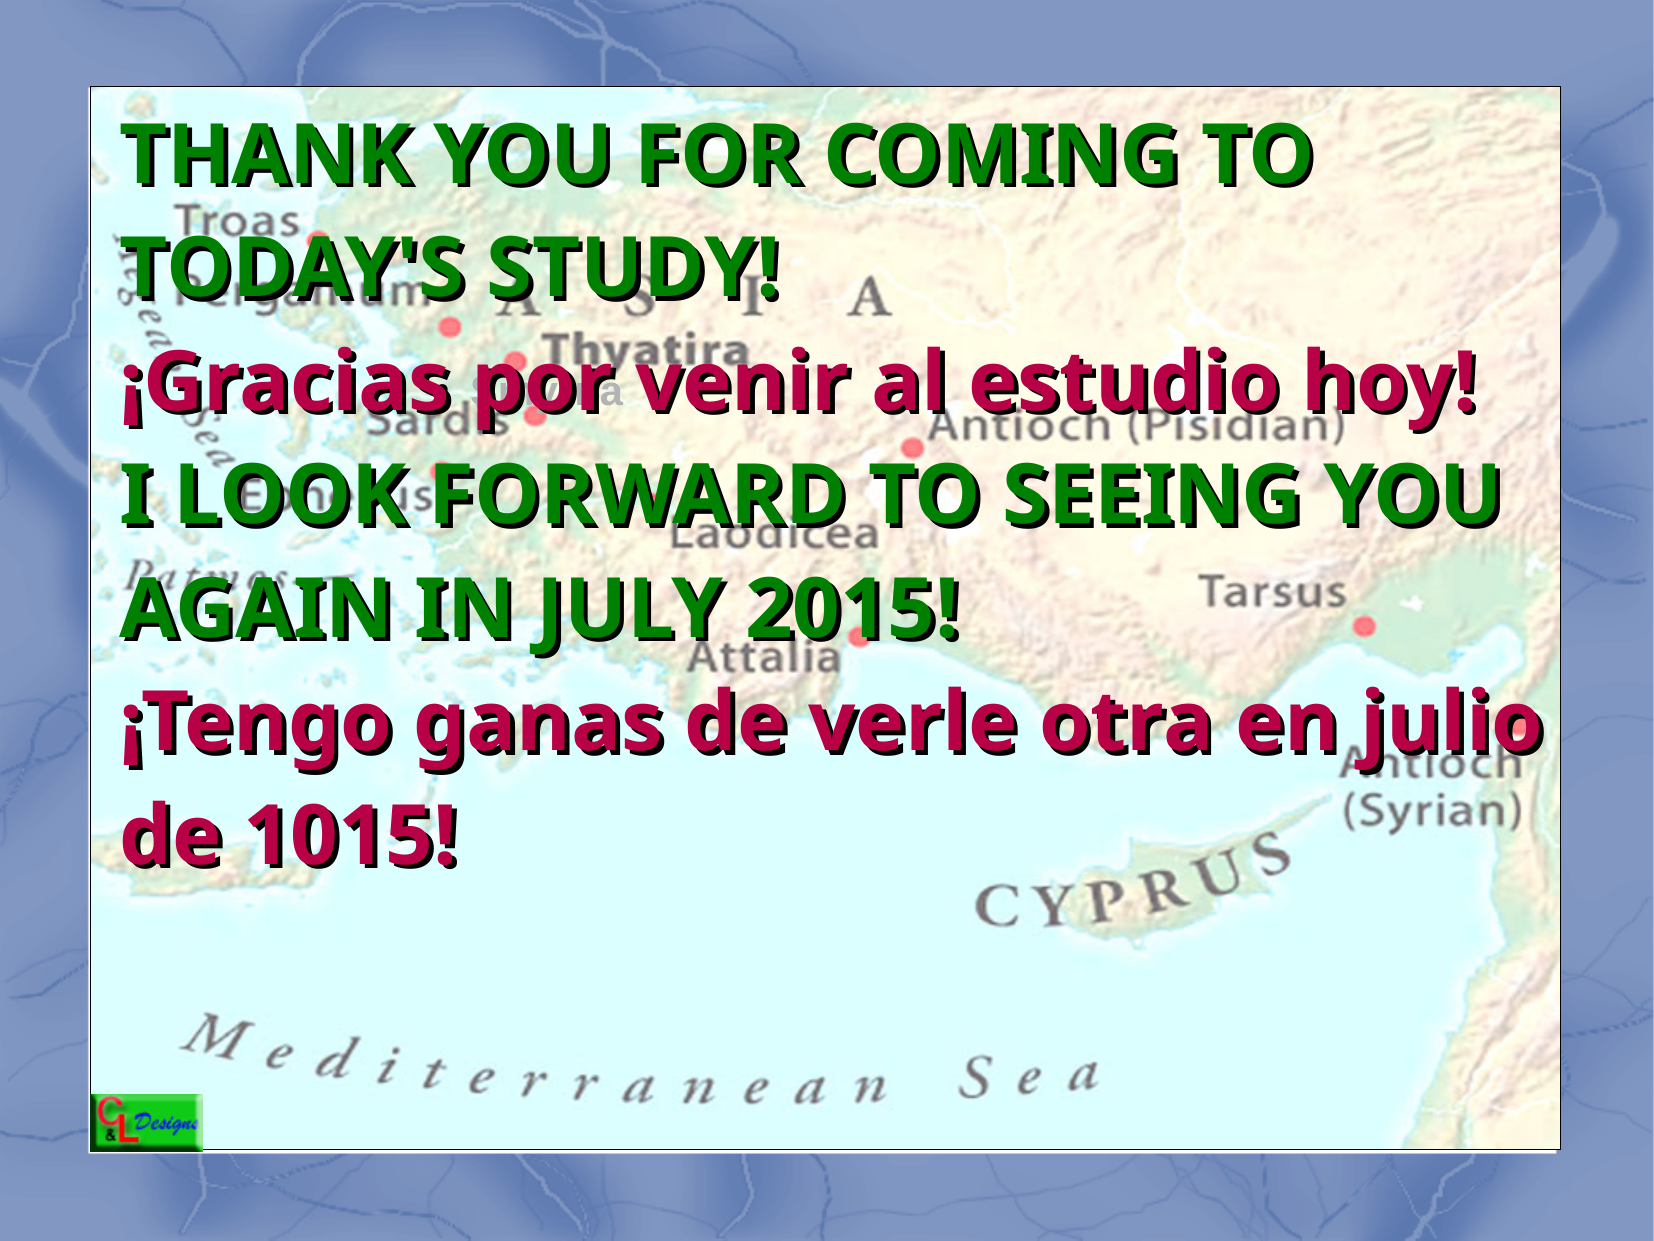

THANK YOU FOR COMING TO TODAY'S STUDY!
¡Gracias por venir al estudio hoy!
I LOOK FORWARD TO SEEING YOU AGAIN IN JULY 2015!
¡Tengo ganas de verle otra en julio de 1015!
Smyrna